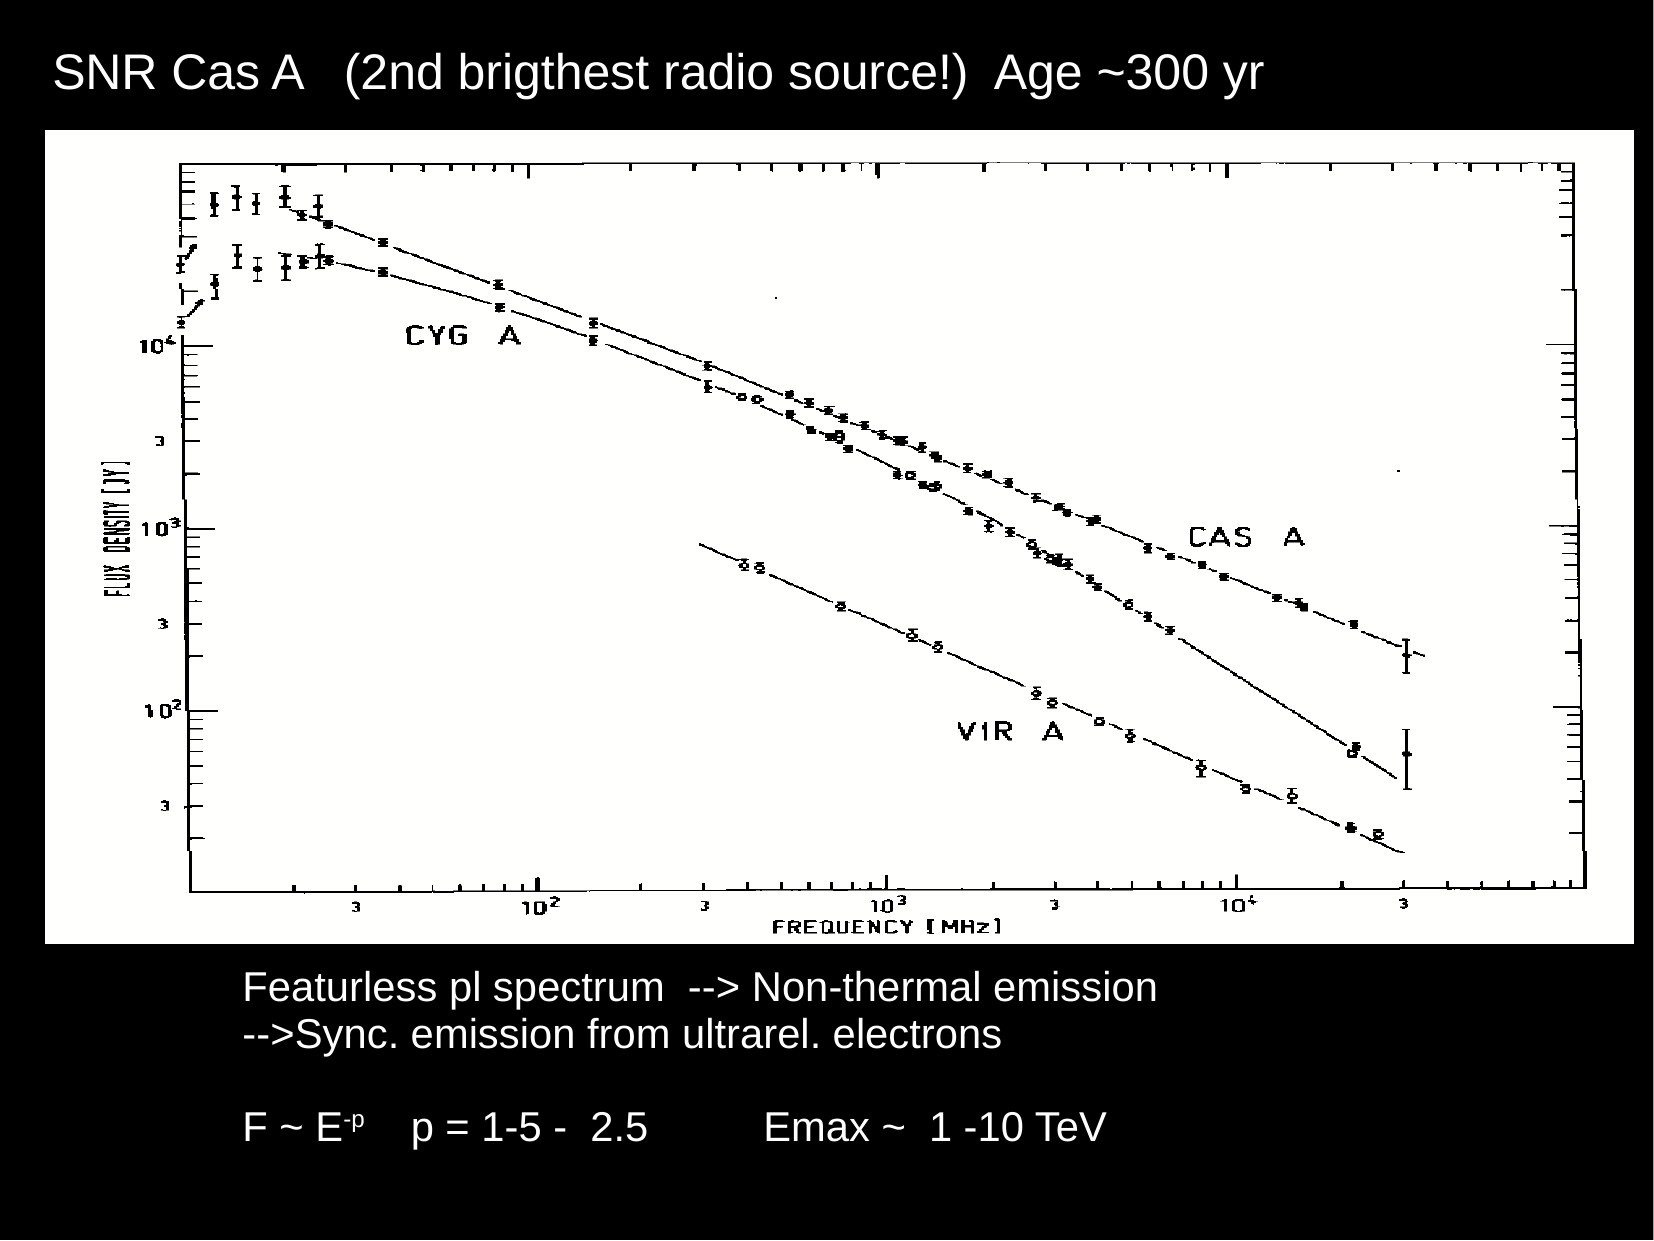

SNR Cas A (2nd brigthest radio source!) Age ~300 yr
Baars, J. W. M. et al. 1977
Featurless pl spectrum --> Non-thermal emission
-->Sync. emission from ultrarel. electrons
F ~ E-p p = 1-5 - 2.5 Emax ~ 1 -10 TeV